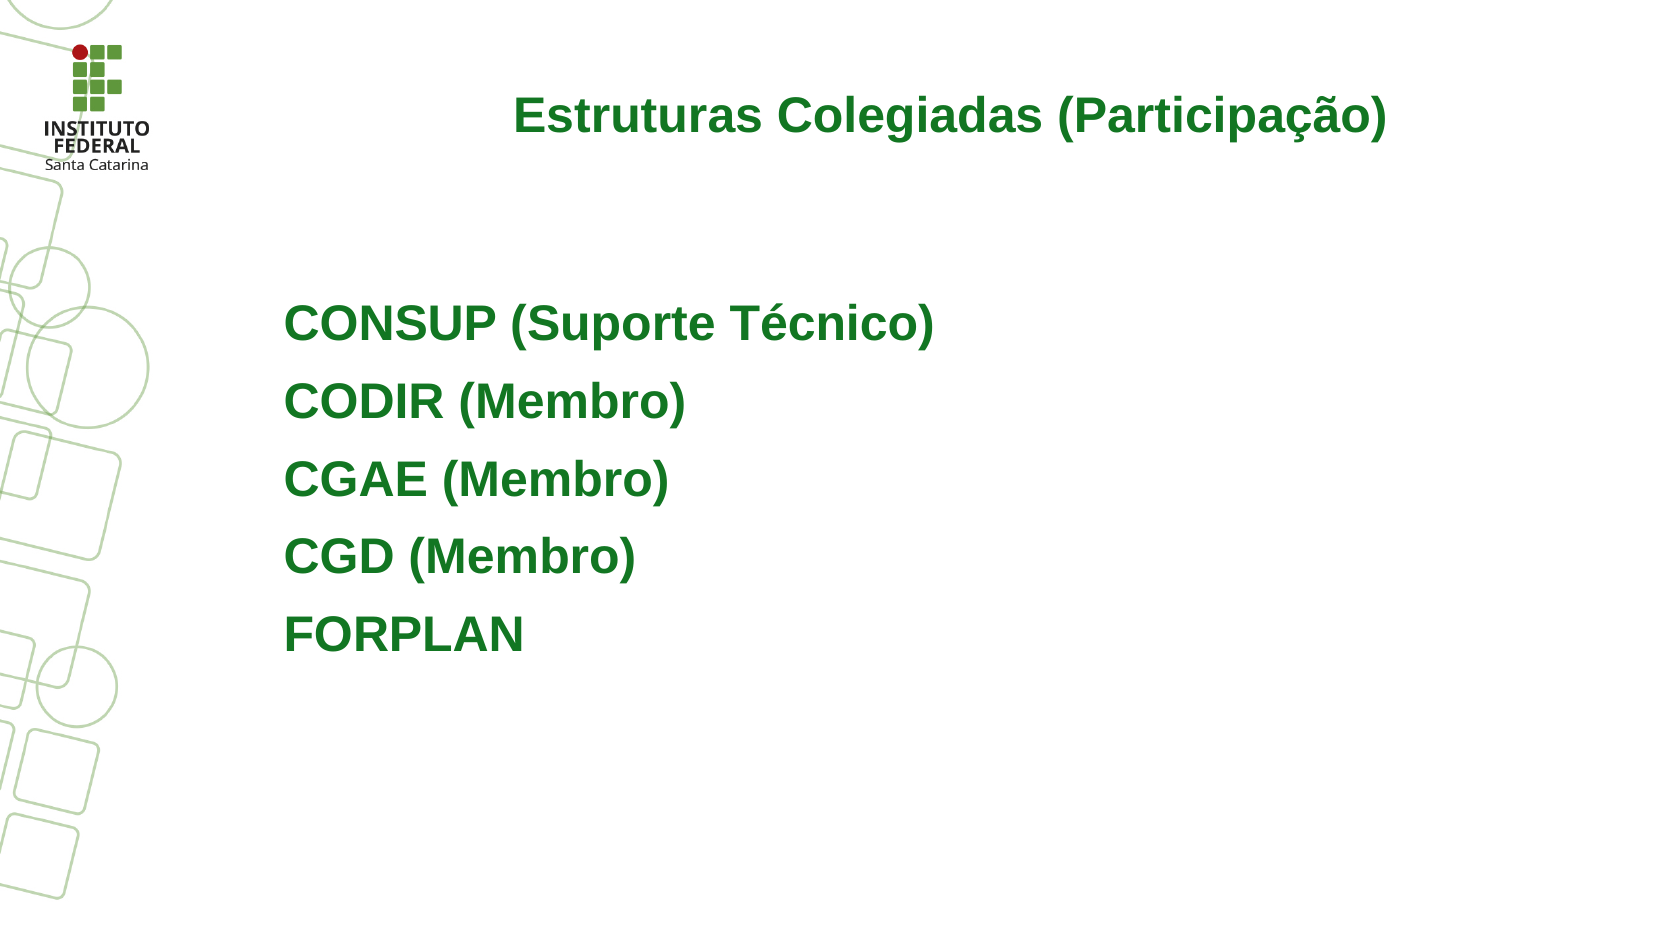

# Estruturas Colegiadas (Participação)
CONSUP (Suporte Técnico)
CODIR (Membro)
CGAE (Membro)
CGD (Membro)
FORPLAN